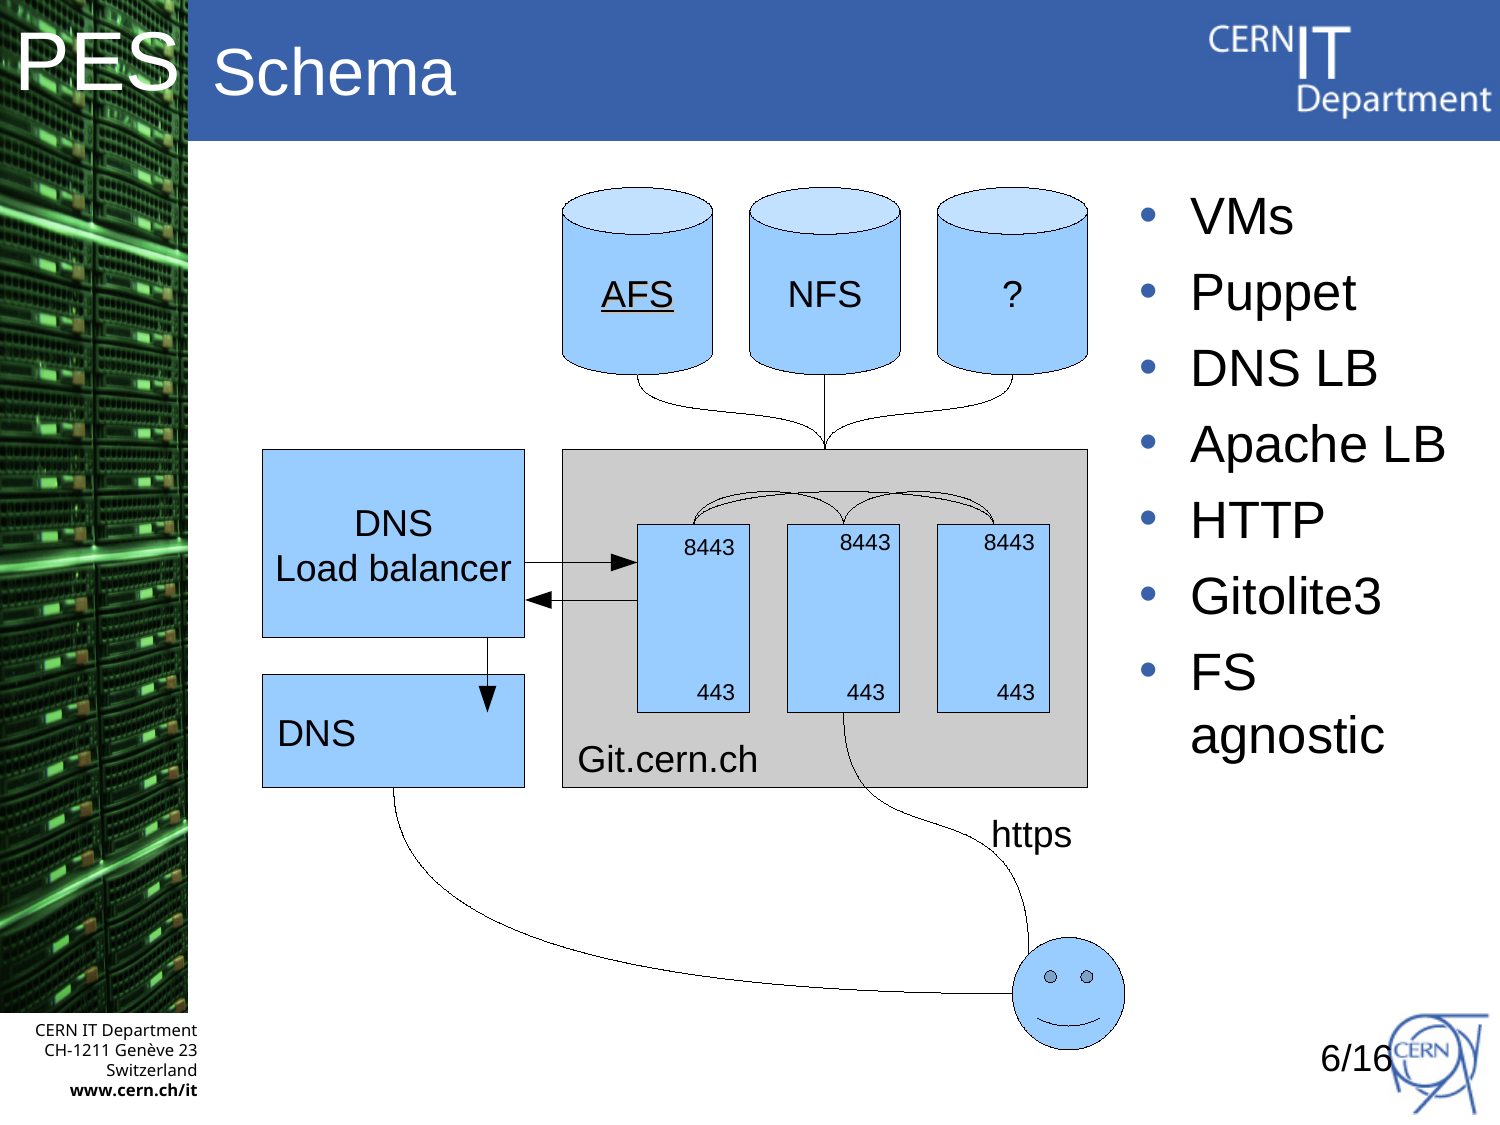

# Schema
VMs
Puppet
DNS LB
Apache LB
HTTP
Gitolite3
FS agnostic
NFS
?
AFS
DNS
Load balancer
8443
8443
8443
443
443
443
DNS
Git.cern.ch
https